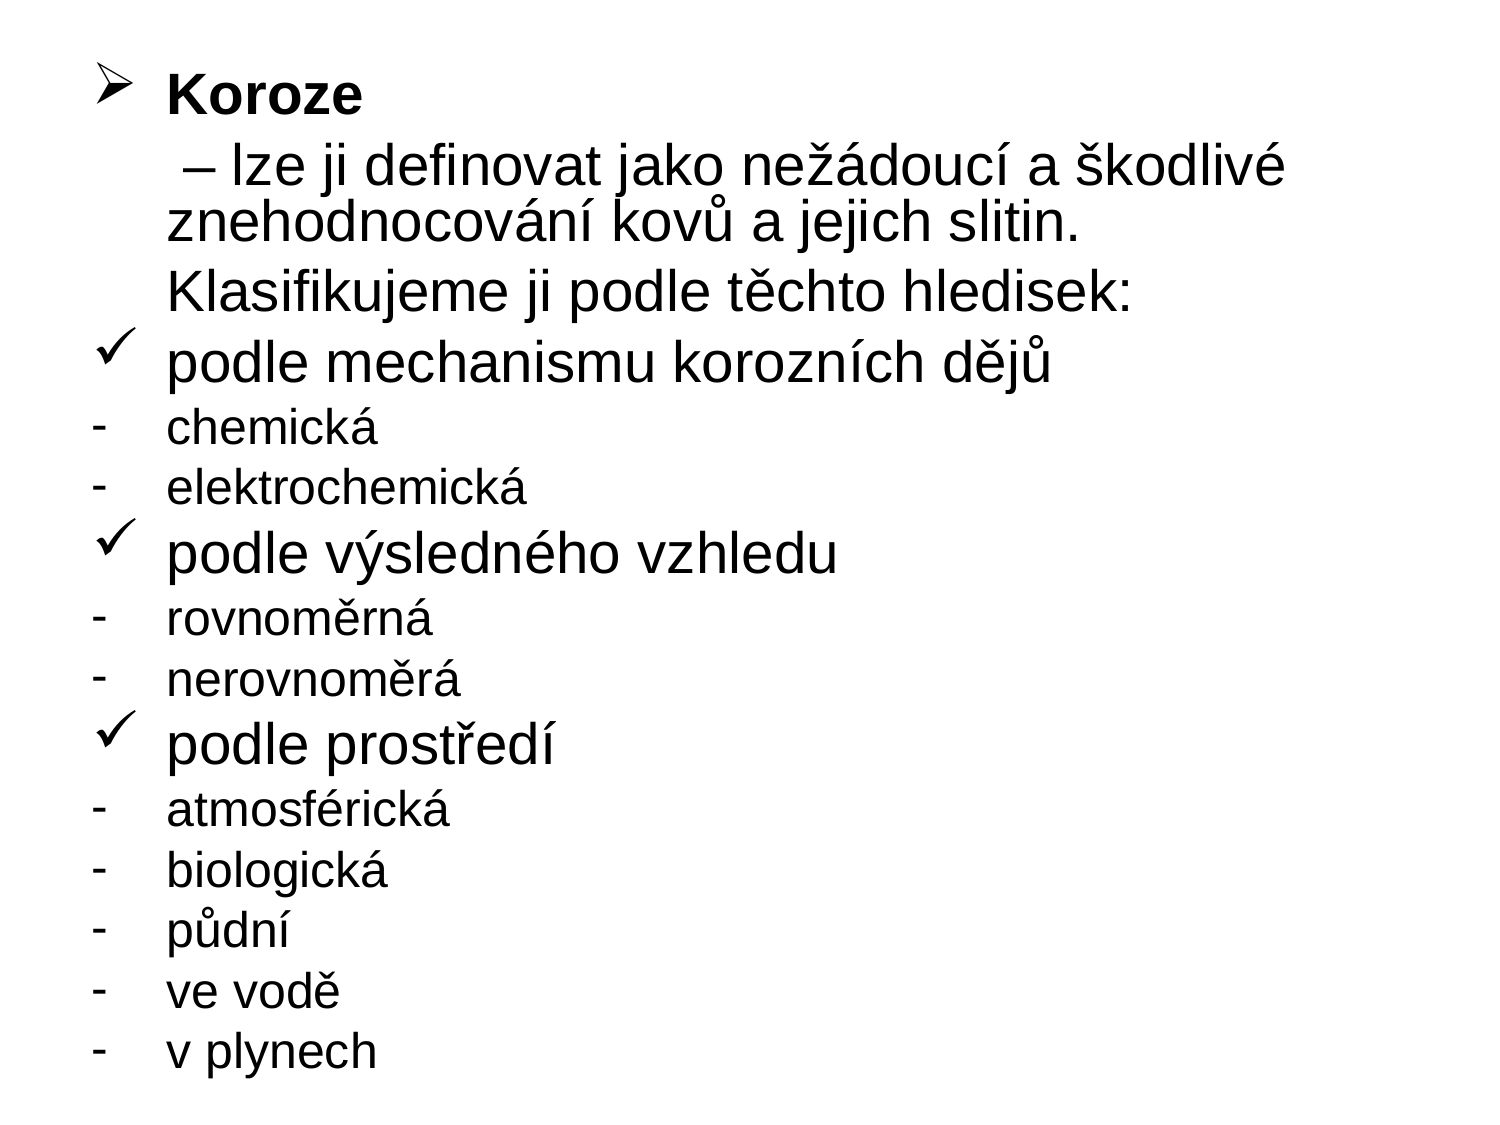

# Koroze
 	 – lze ji definovat jako nežádoucí a škodlivé znehodnocování kovů a jejich slitin.
	Klasifikujeme ji podle těchto hledisek:
podle mechanismu korozních dějů
chemická
elektrochemická
podle výsledného vzhledu
rovnoměrná
nerovnoměrá
podle prostředí
atmosférická
biologická
půdní
ve vodě
v plynech